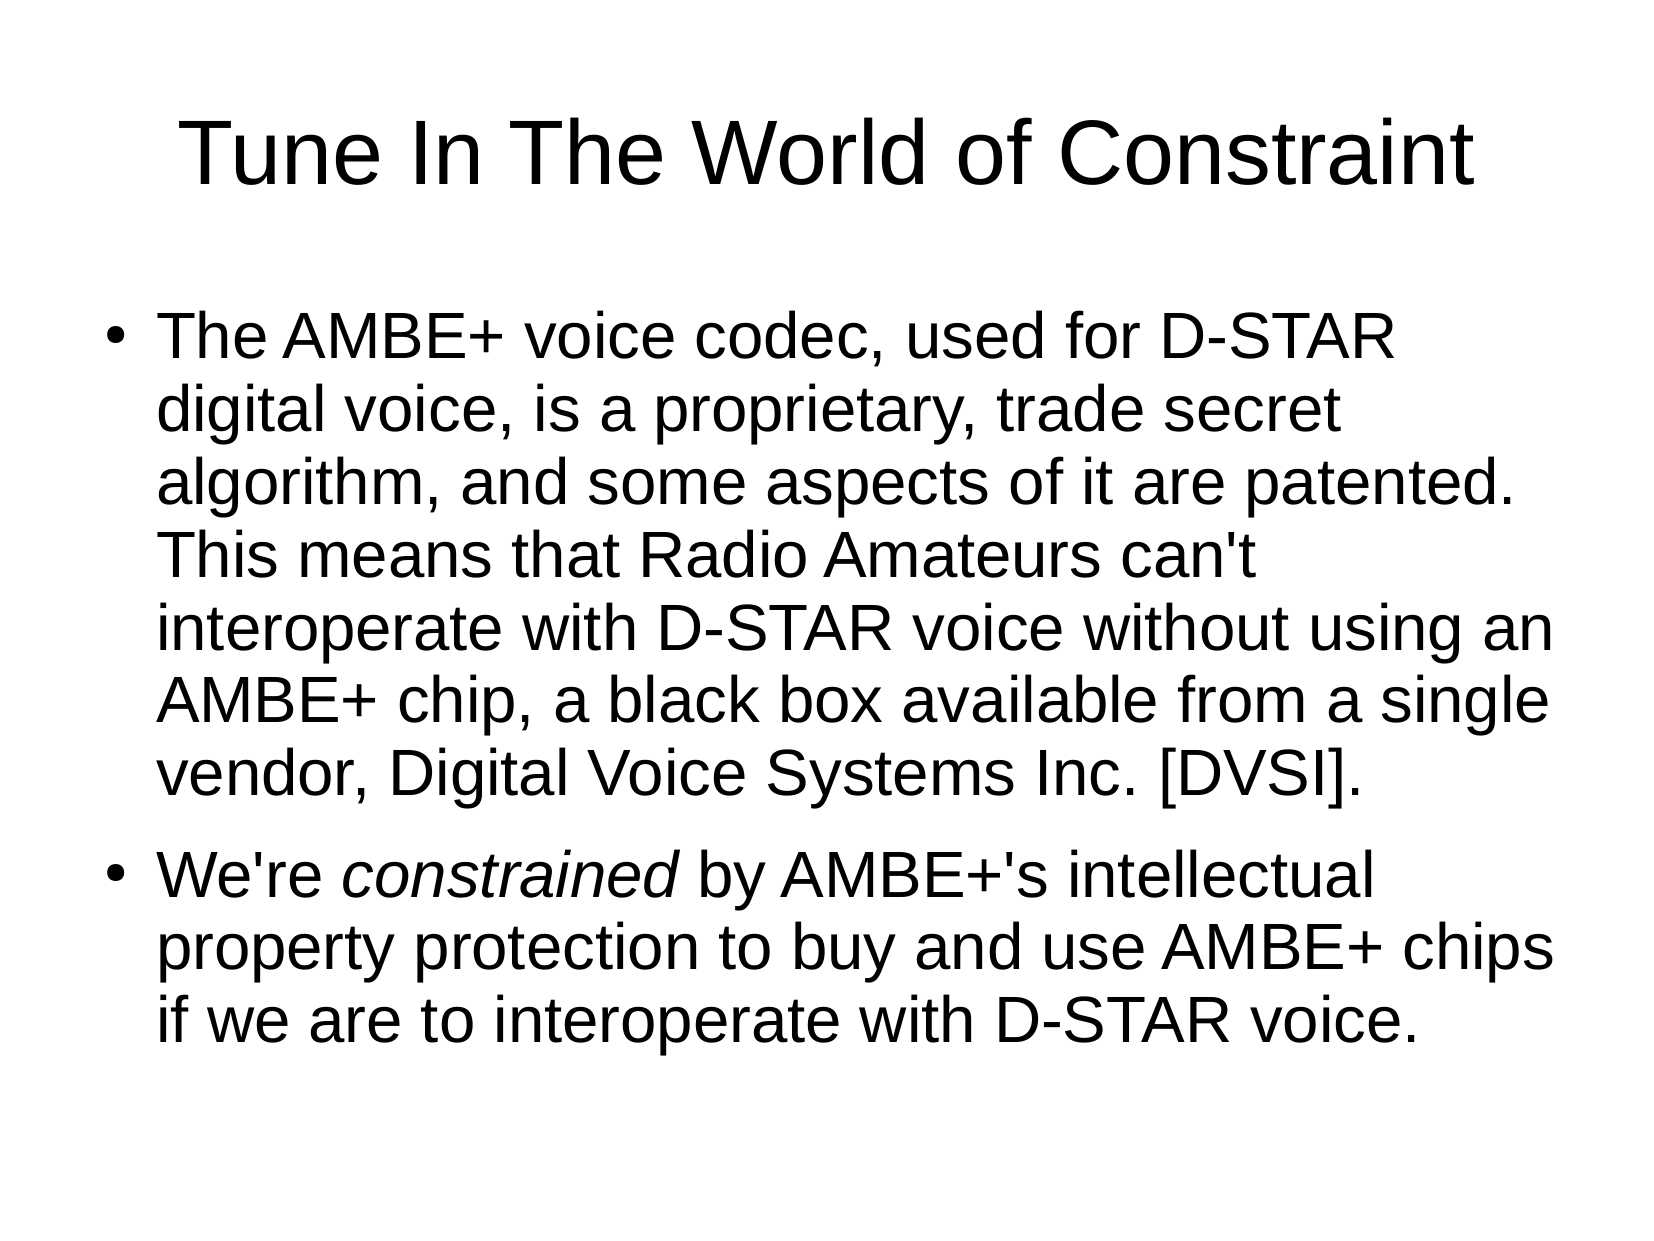

# Tune In The World of Constraint
The AMBE+ voice codec, used for D-STAR digital voice, is a proprietary, trade secret algorithm, and some aspects of it are patented. This means that Radio Amateurs can't interoperate with D-STAR voice without using an AMBE+ chip, a black box available from a single vendor, Digital Voice Systems Inc. [DVSI].
We're constrained by AMBE+'s intellectual property protection to buy and use AMBE+ chips if we are to interoperate with D-STAR voice.